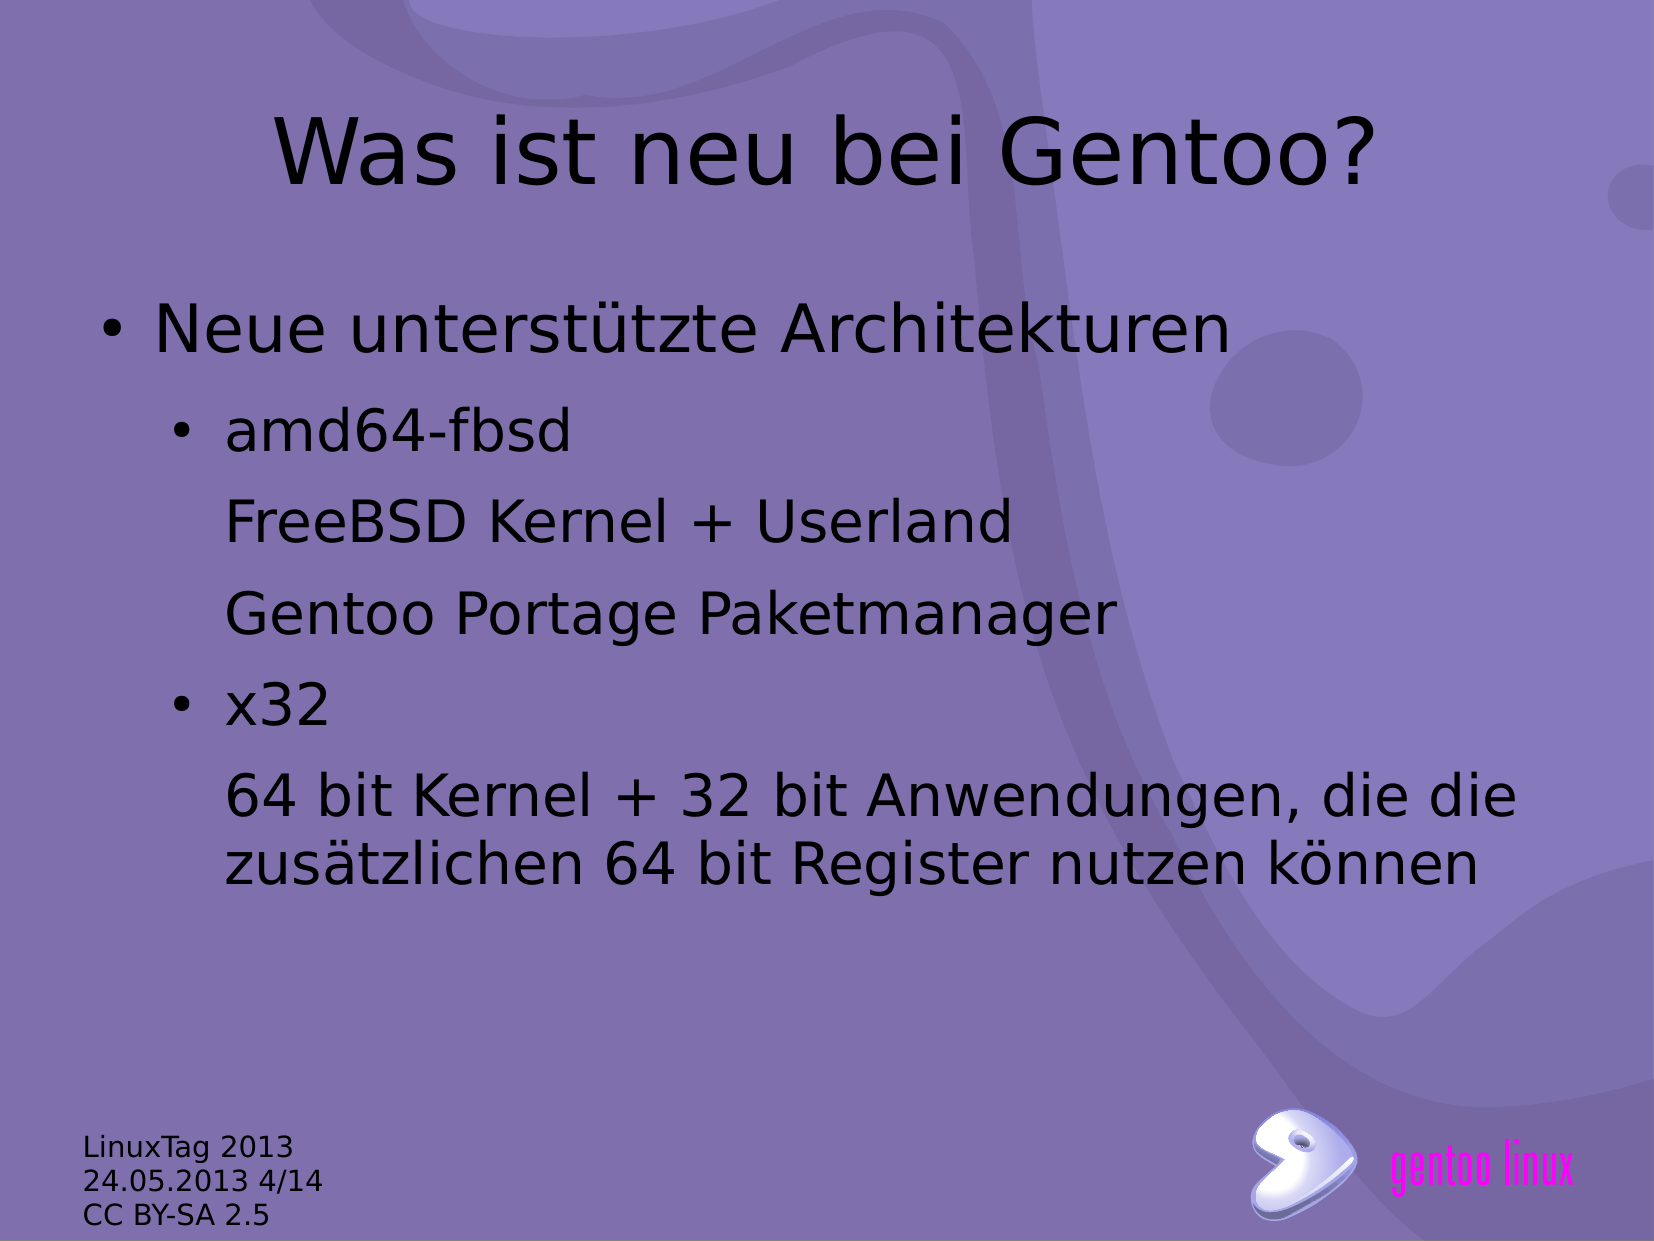

# Was ist neu bei Gentoo?
Neue unterstützte Architekturen
amd64-fbsd
FreeBSD Kernel + Userland
Gentoo Portage Paketmanager
x32
64 bit Kernel + 32 bit Anwendungen, die die zusätzlichen 64 bit Register nutzen können